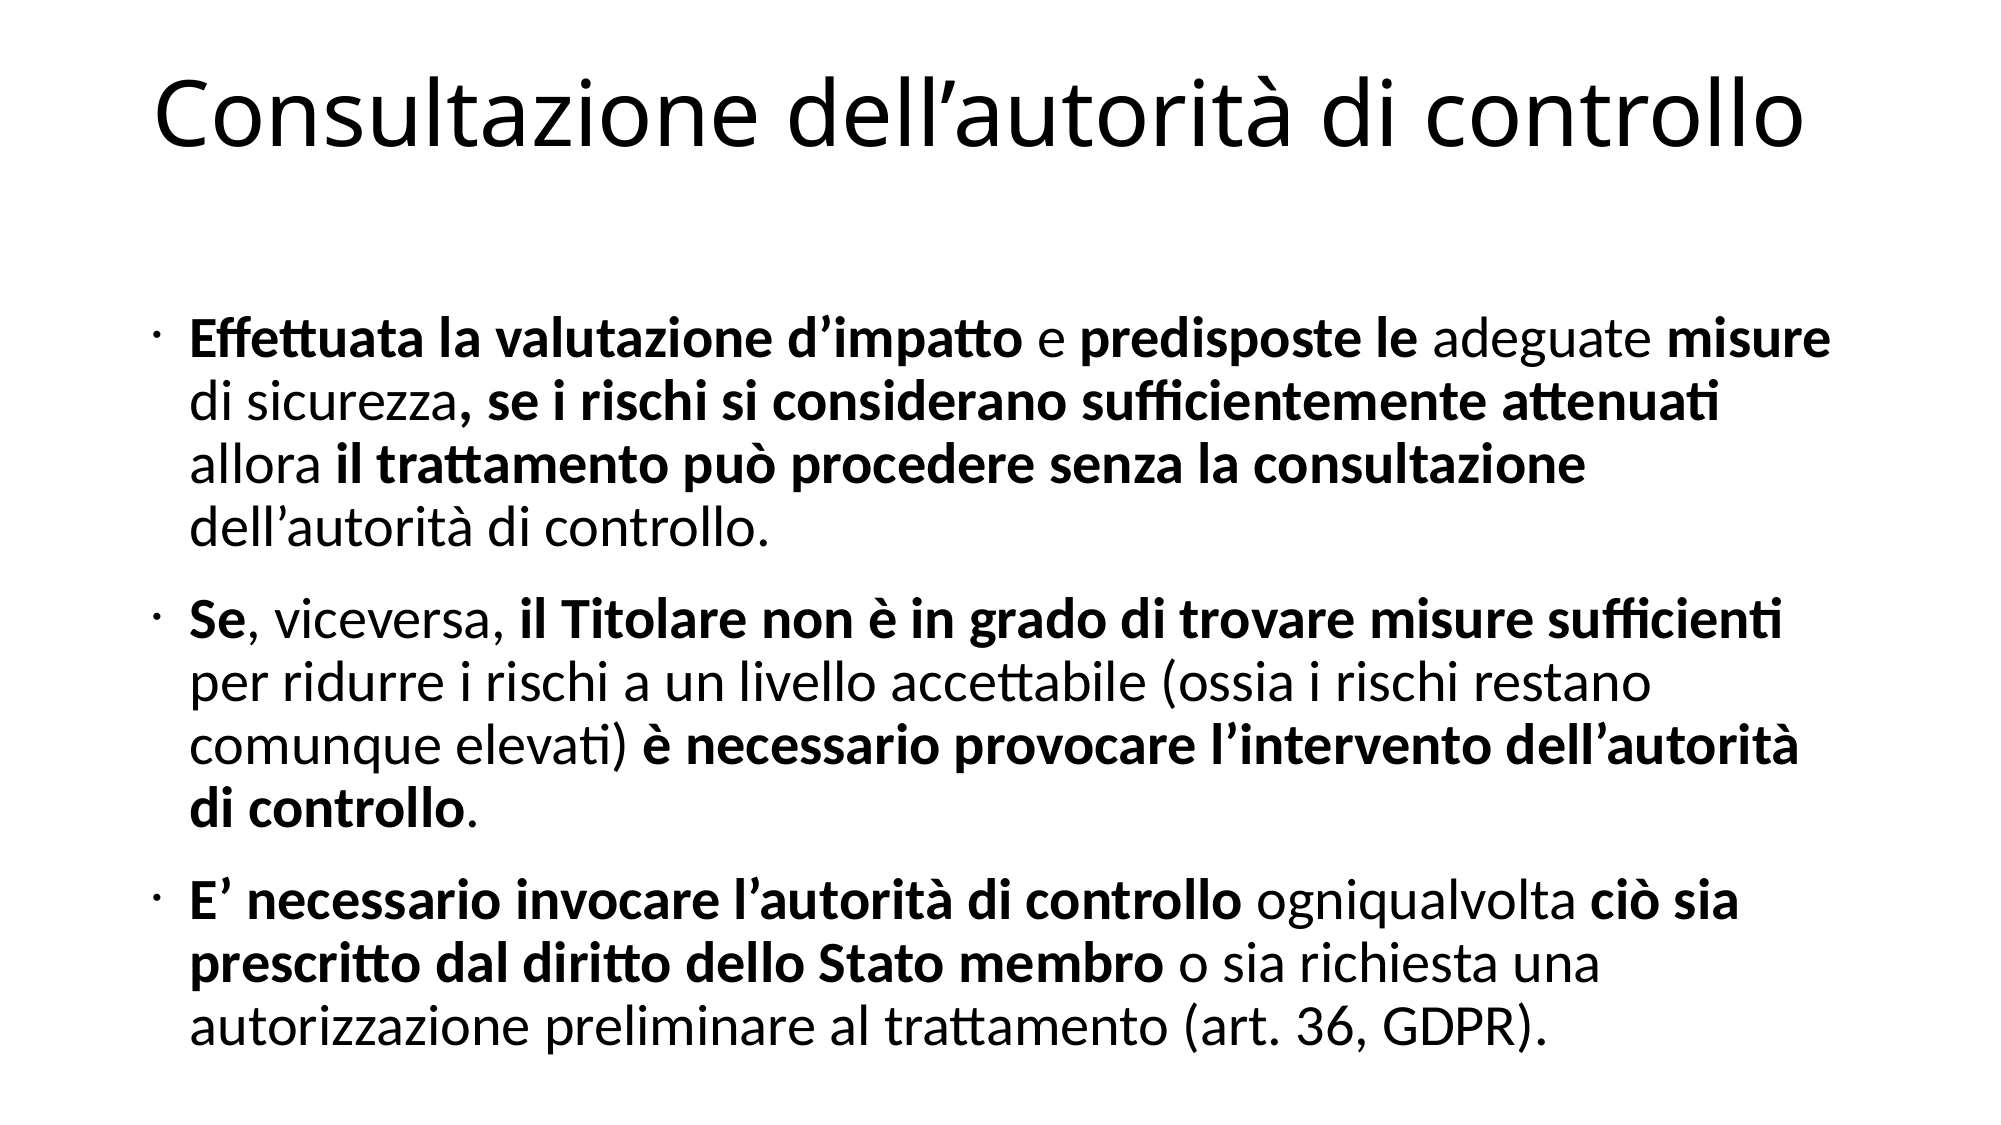

# Consultazione dell’autorità di controllo
Effettuata la valutazione d’impatto e predisposte le adeguate misure di sicurezza, se i rischi si considerano sufficientemente attenuati allora il trattamento può procedere senza la consultazione dell’autorità di controllo.
Se, viceversa, il Titolare non è in grado di trovare misure sufficienti per ridurre i rischi a un livello accettabile (ossia i rischi restano comunque elevati) è necessario provocare l’intervento dell’autorità di controllo.
E’ necessario invocare l’autorità di controllo ogniqualvolta ciò sia prescritto dal diritto dello Stato membro o sia richiesta una autorizzazione preliminare al trattamento (art. 36, GDPR).